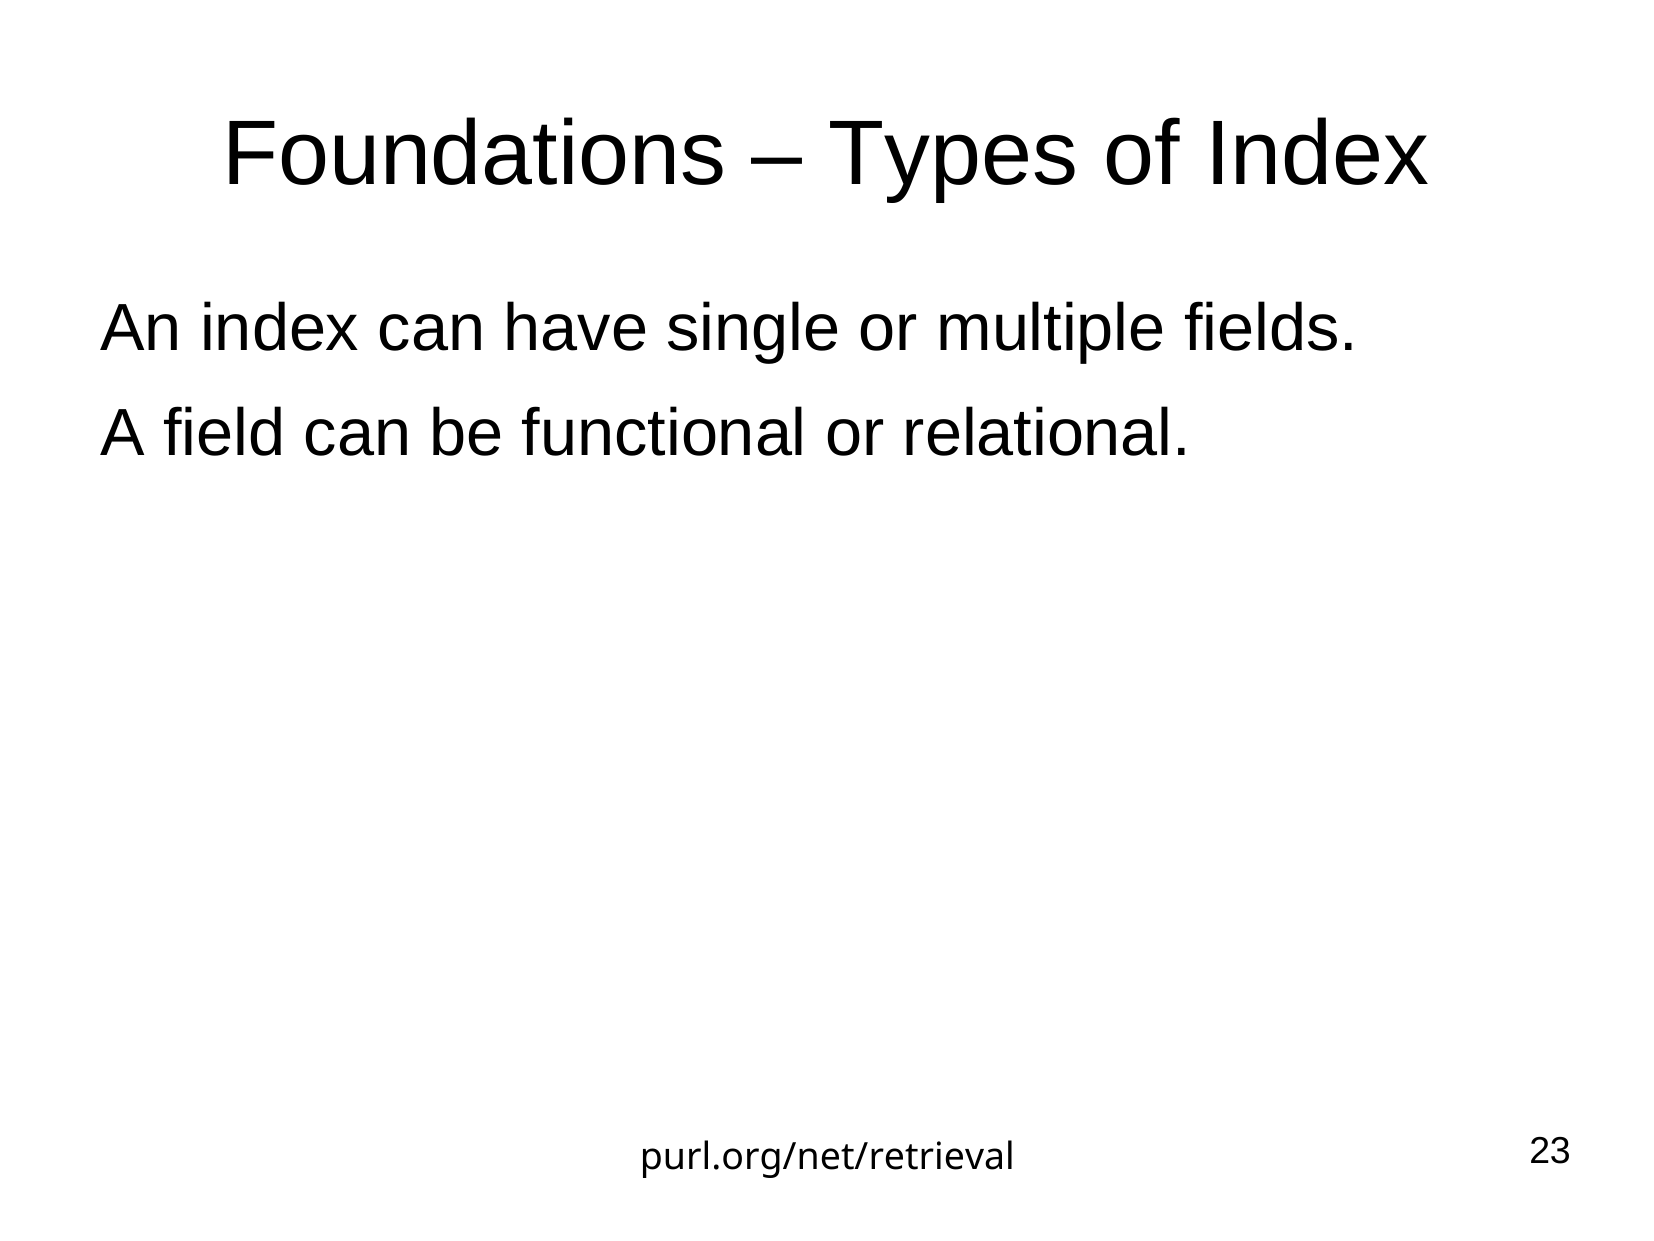

# Foundations – Types of Index
An index can have single or multiple fields.
A field can be functional or relational.
purl.org/net/retrieval
23